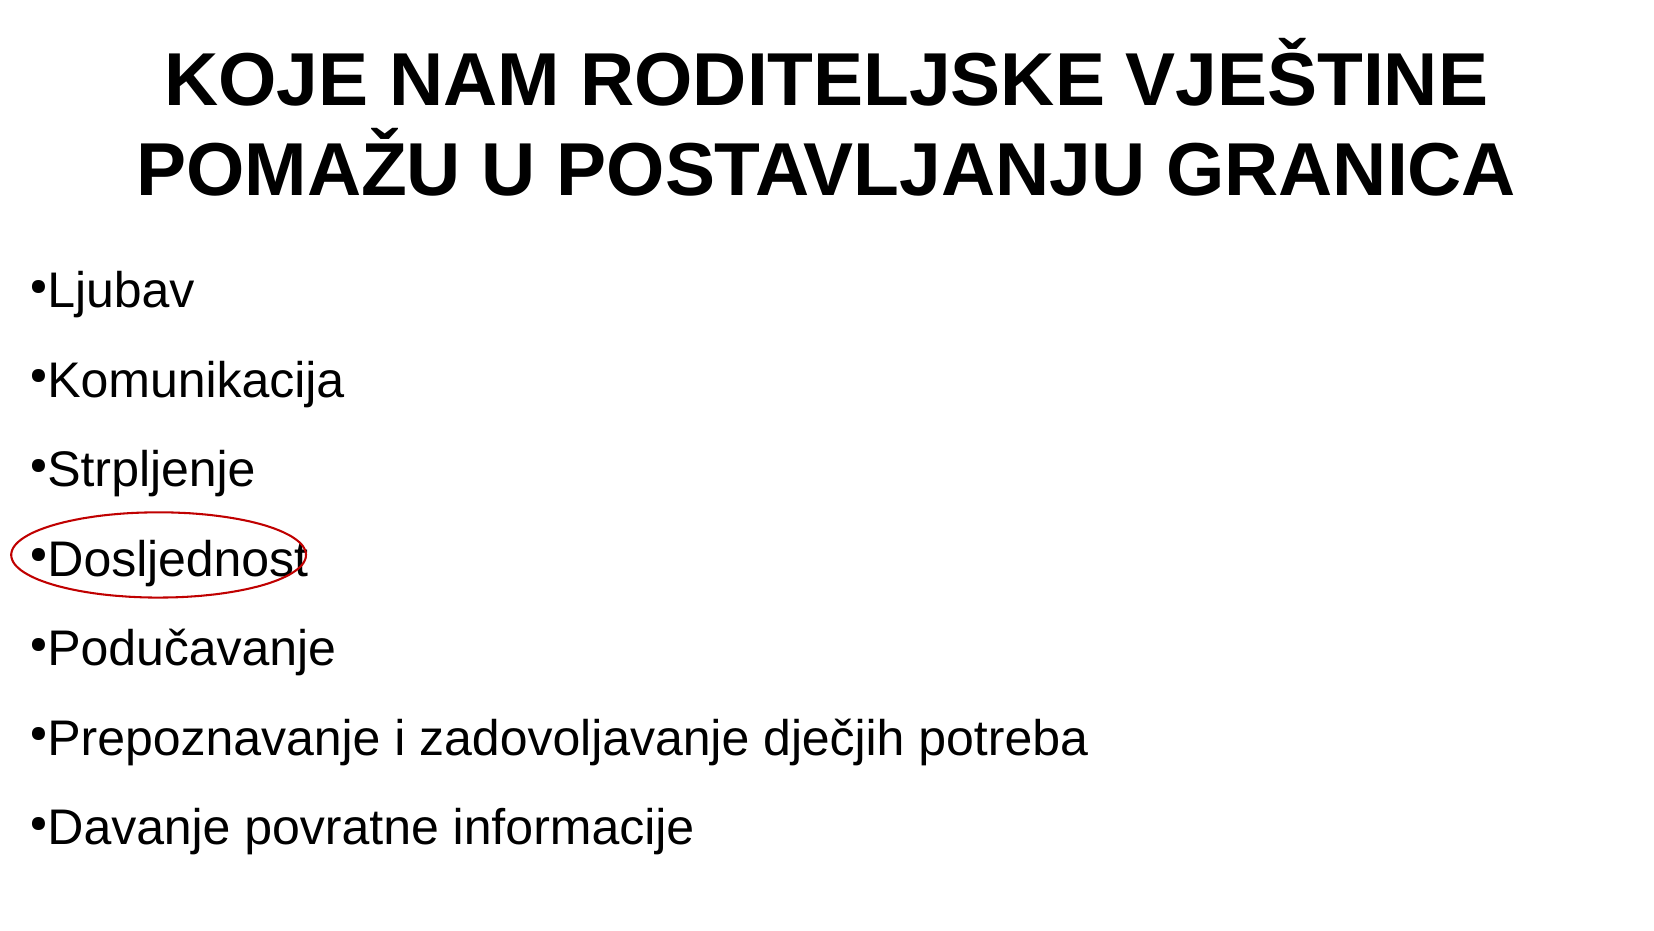

# KOJE NAM RODITELJSKE VJEŠTINE POMAŽU U POSTAVLJANJU GRANICA
Ljubav
Komunikacija
Strpljenje
Dosljednost
Podučavanje
Prepoznavanje i zadovoljavanje dječjih potreba
Davanje povratne informacije